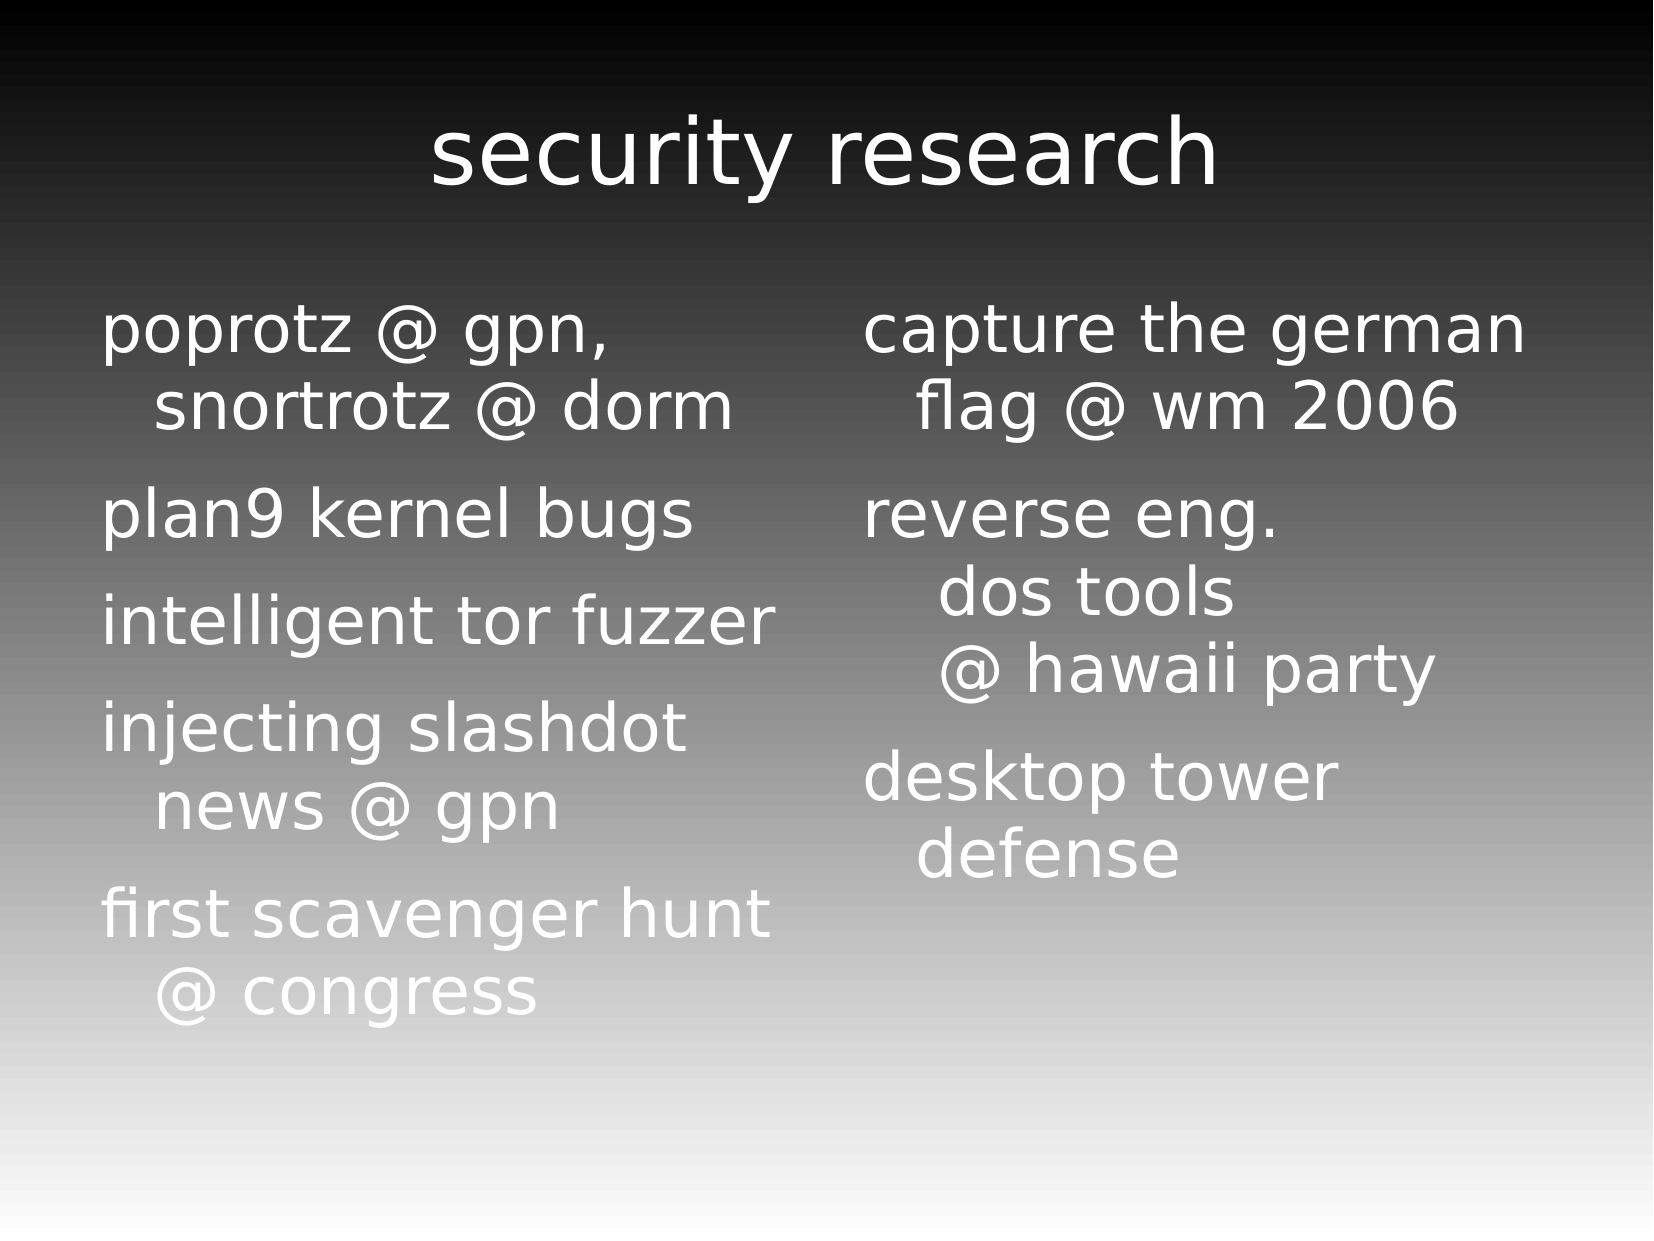

# security research
poprotz @ gpn, snortrotz @ dorm
plan9 kernel bugs
intelligent tor fuzzer
injecting slashdot news @ gpn
first scavenger hunt @ congress
capture the german flag @ wm 2006
reverse eng.
 dos tools
 @ hawaii party
desktop tower defense